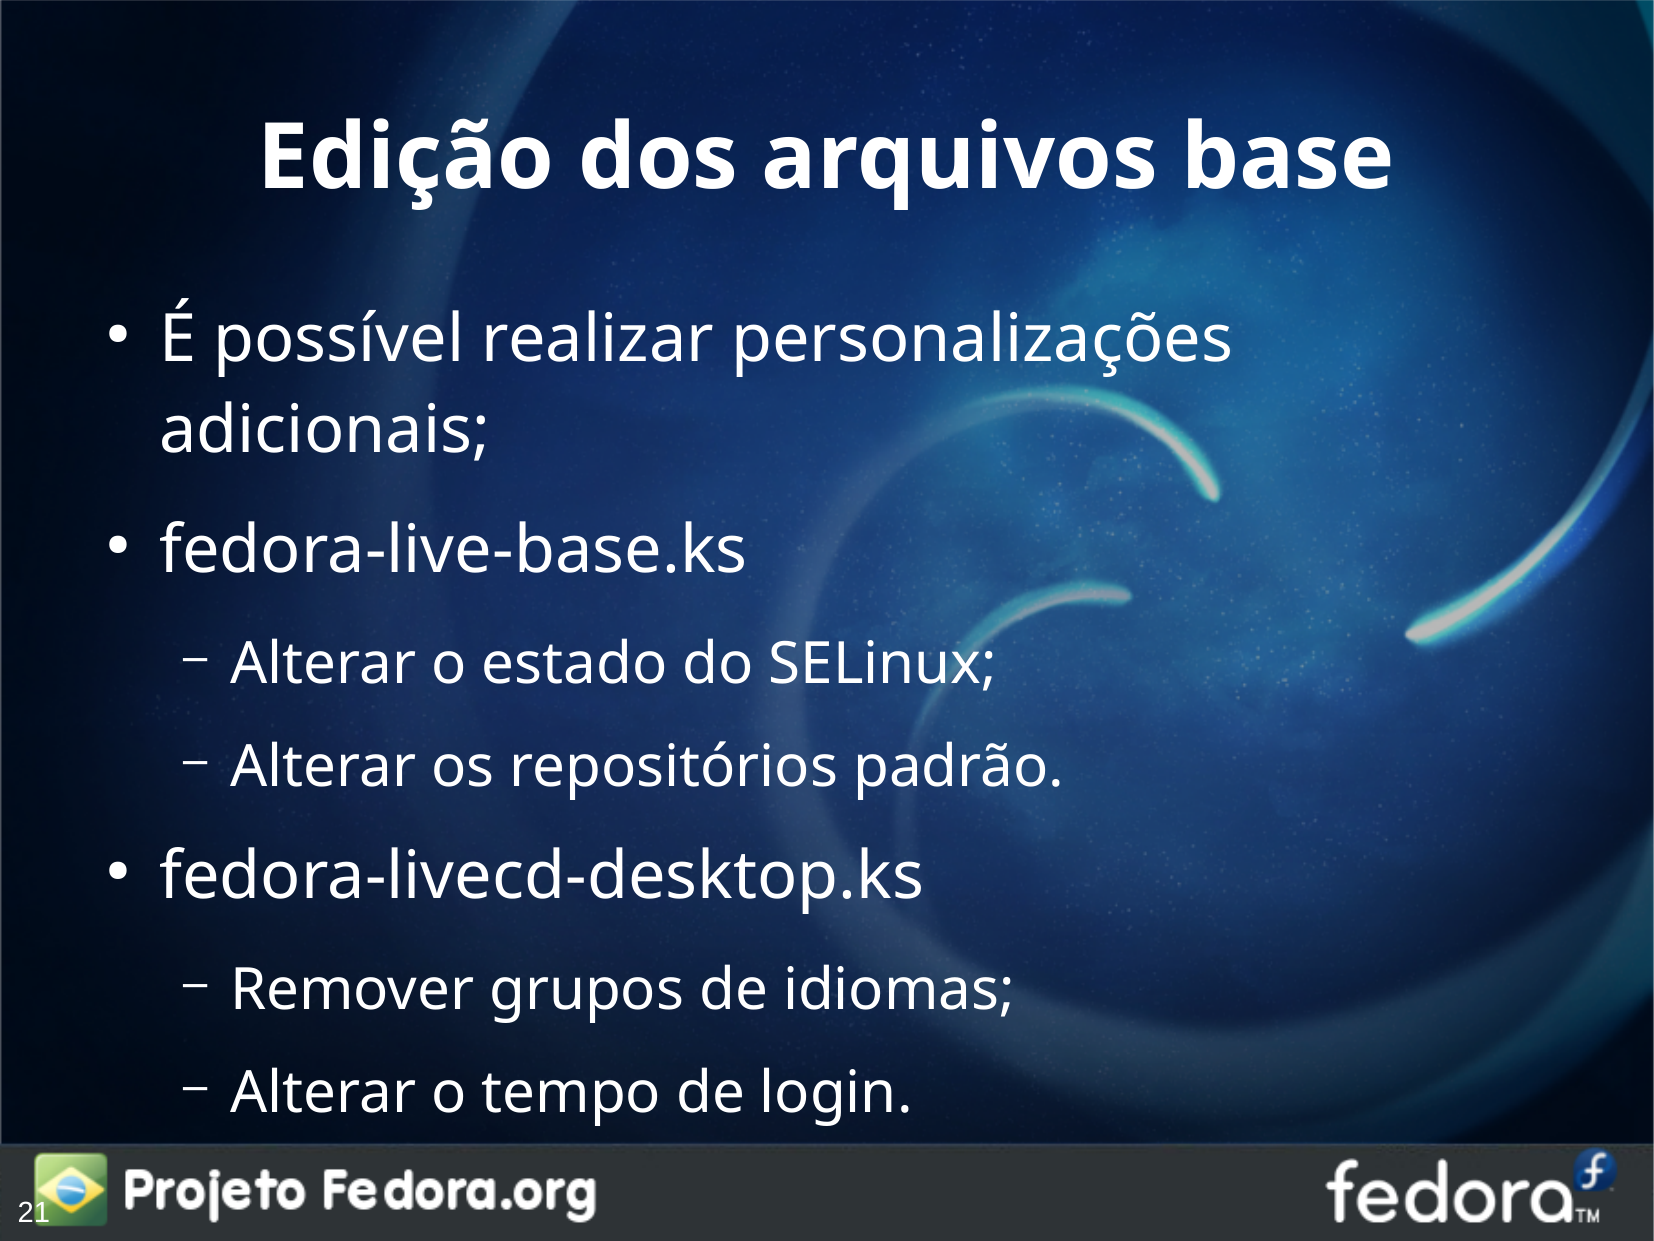

# Edição dos arquivos base
É possível realizar personalizações adicionais;
fedora-live-base.ks
Alterar o estado do SELinux;
Alterar os repositórios padrão.
fedora-livecd-desktop.ks
Remover grupos de idiomas;
Alterar o tempo de login.
21